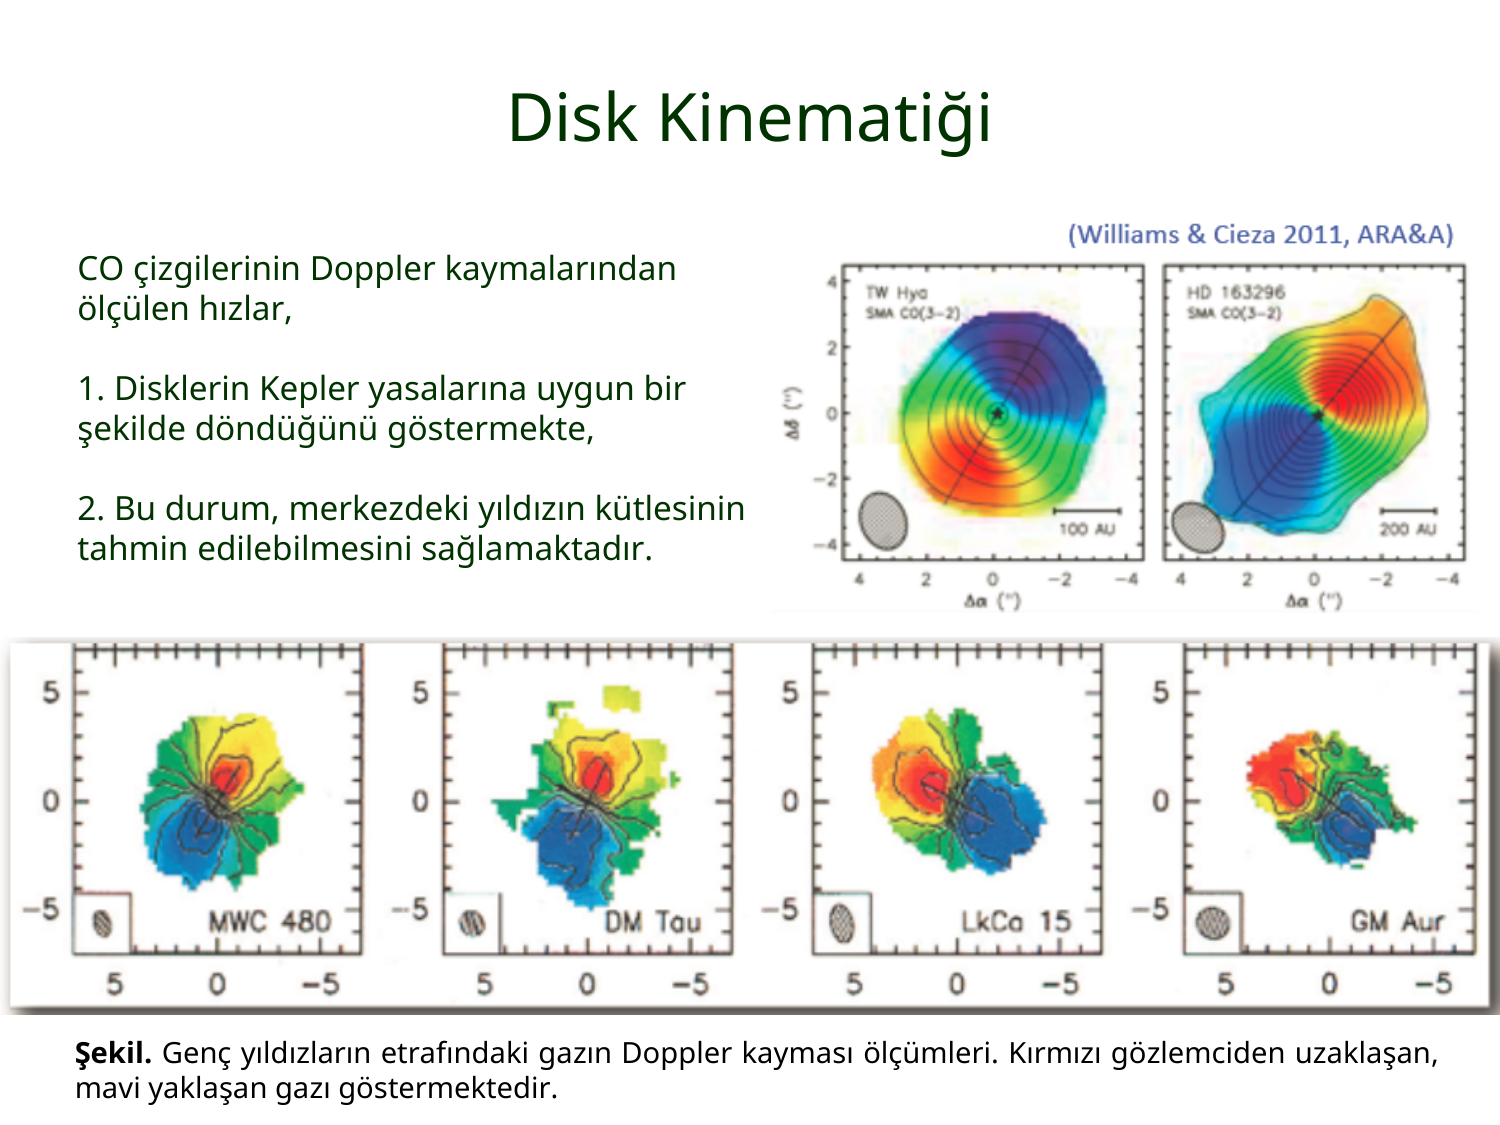

# Disk Kinematiği
CO çizgilerinin Doppler kaymalarından ölçülen hızlar,
1. Disklerin Kepler yasalarına uygun bir şekilde döndüğünü göstermekte,
2. Bu durum, merkezdeki yıldızın kütlesinin tahmin edilebilmesini sağlamaktadır.
Şekil. Genç yıldızların etrafındaki gazın Doppler kayması ölçümleri. Kırmızı gözlemciden uzaklaşan, mavi yaklaşan gazı göstermektedir.